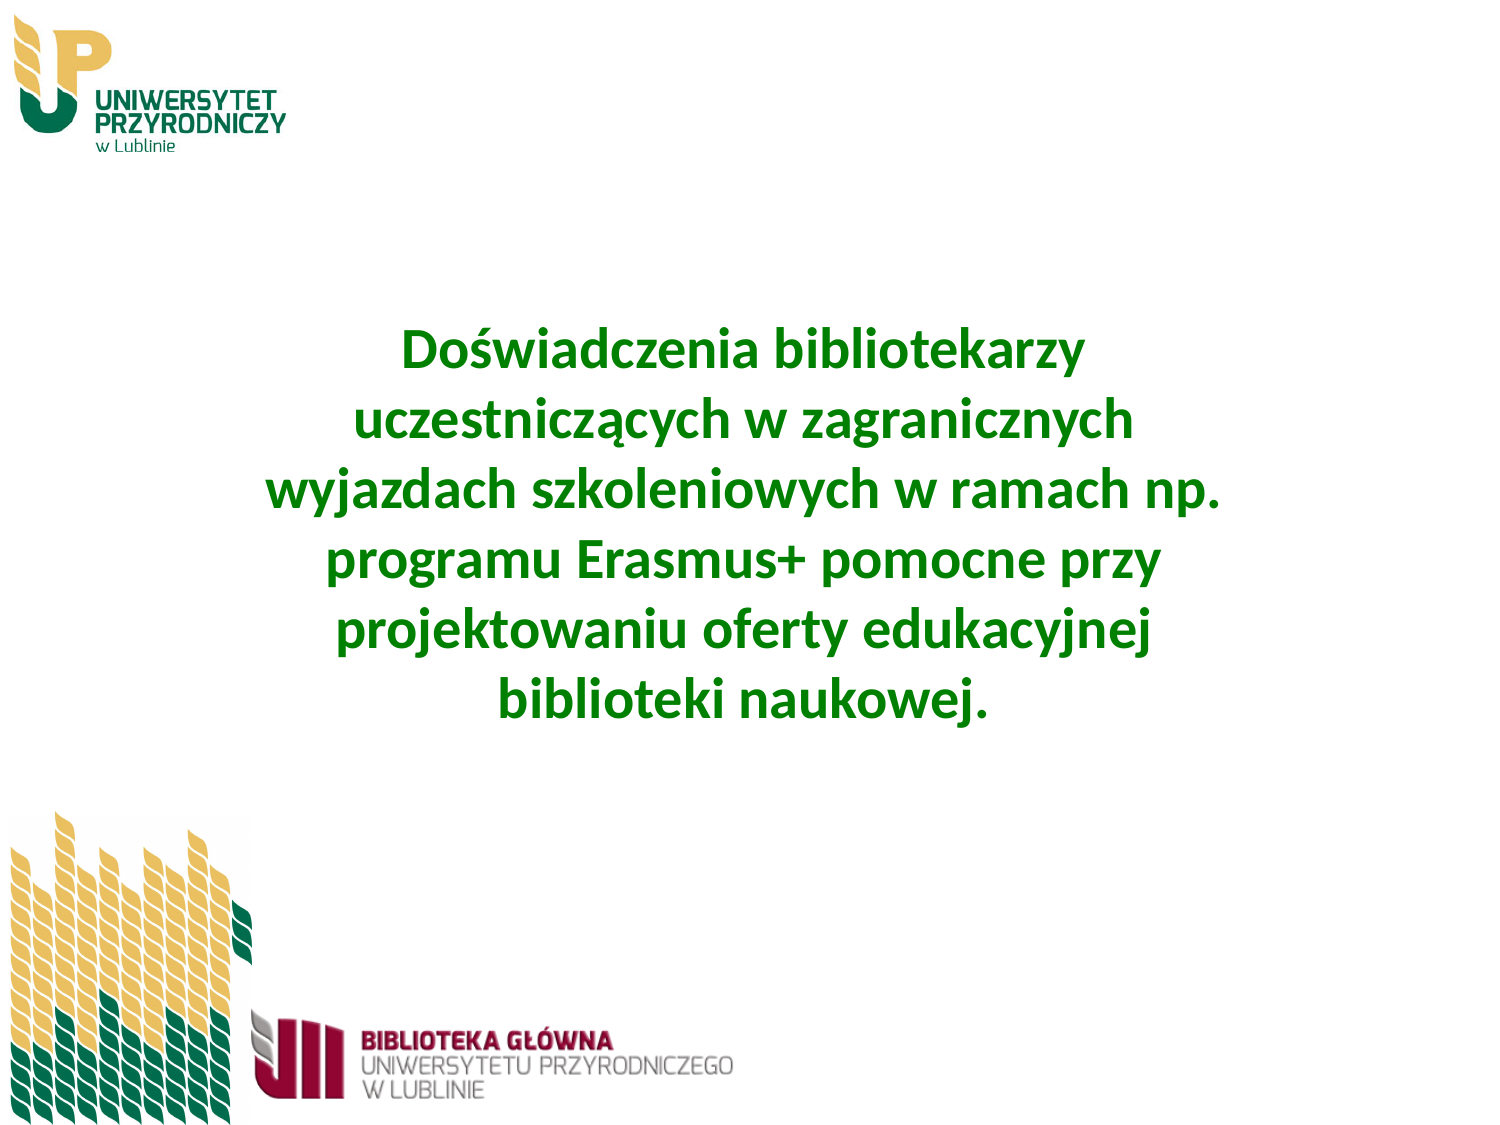

Doświadczenia bibliotekarzy uczestniczących w zagranicznych wyjazdach szkoleniowych w ramach np. programu Erasmus+ pomocne przy projektowaniu oferty edukacyjnej biblioteki naukowej.